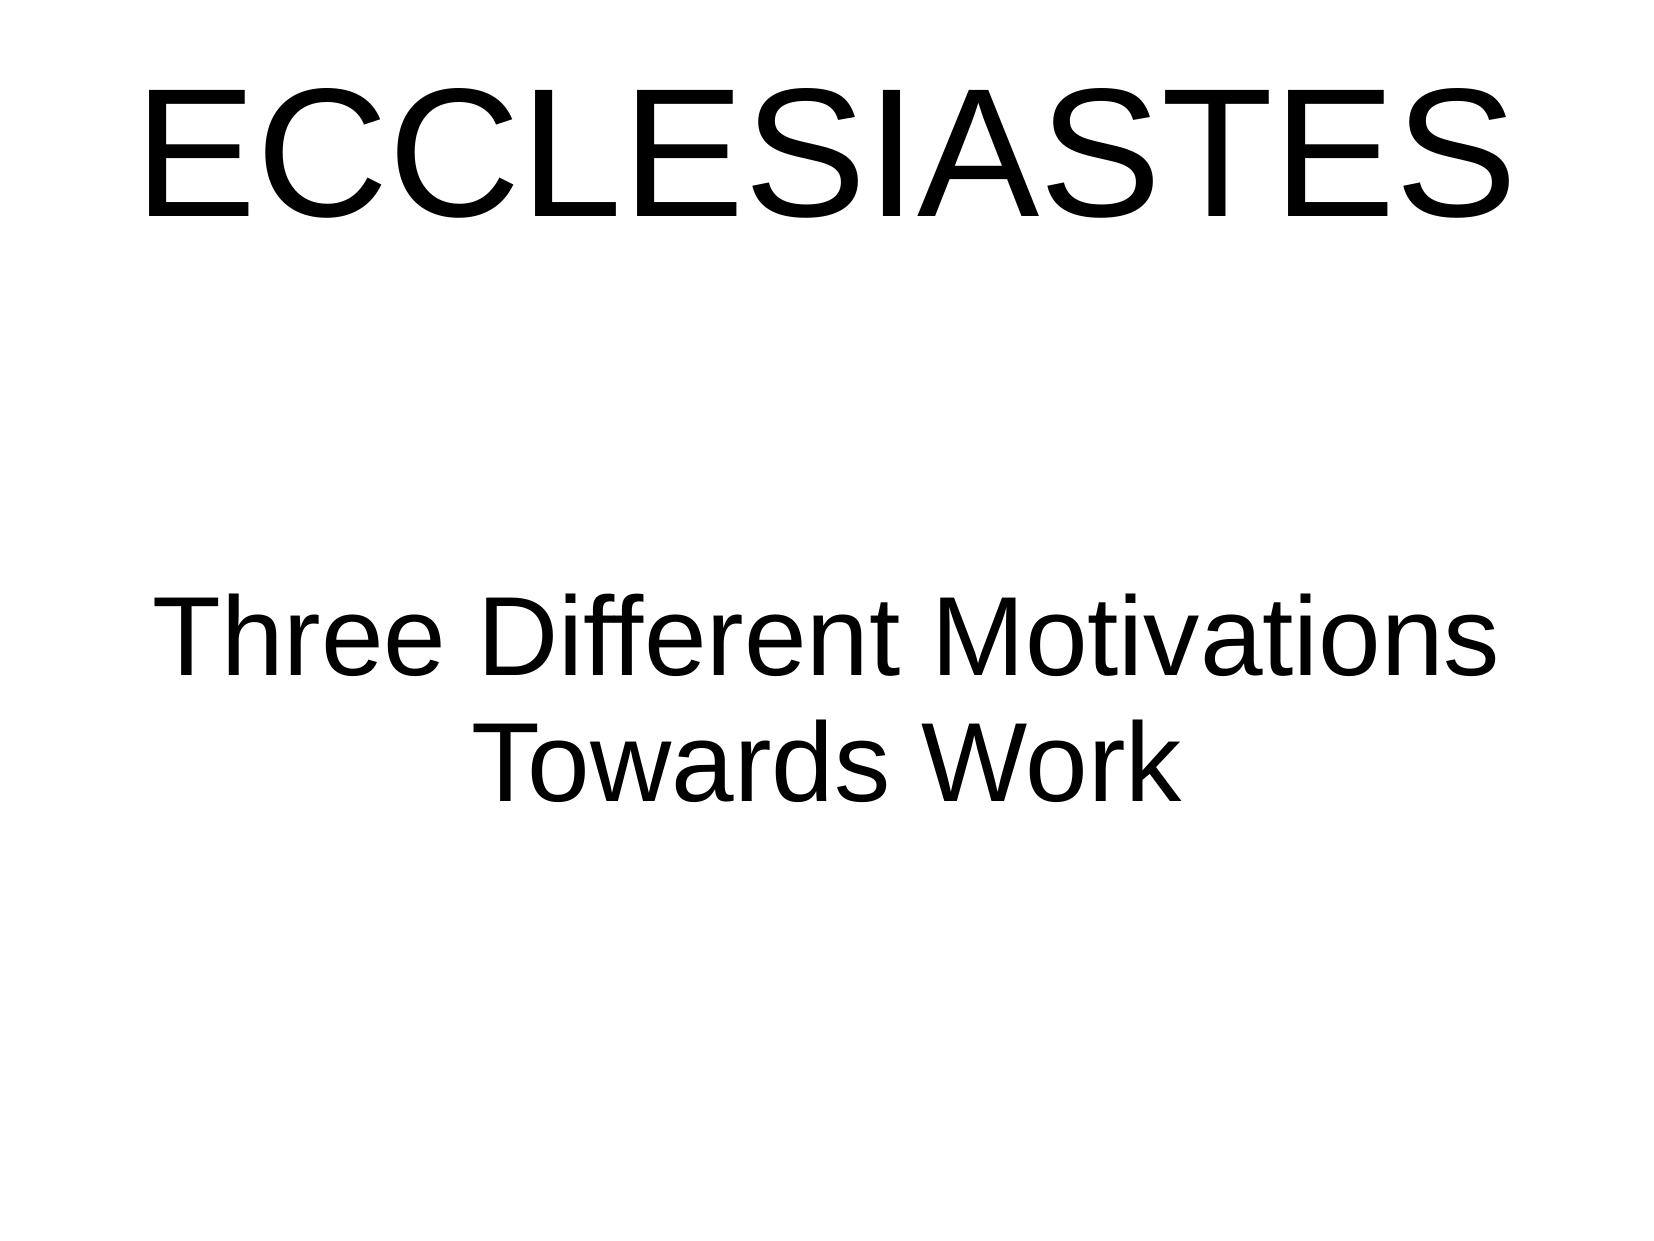

# ECCLESIASTES
Three Different Motivations
Towards Work